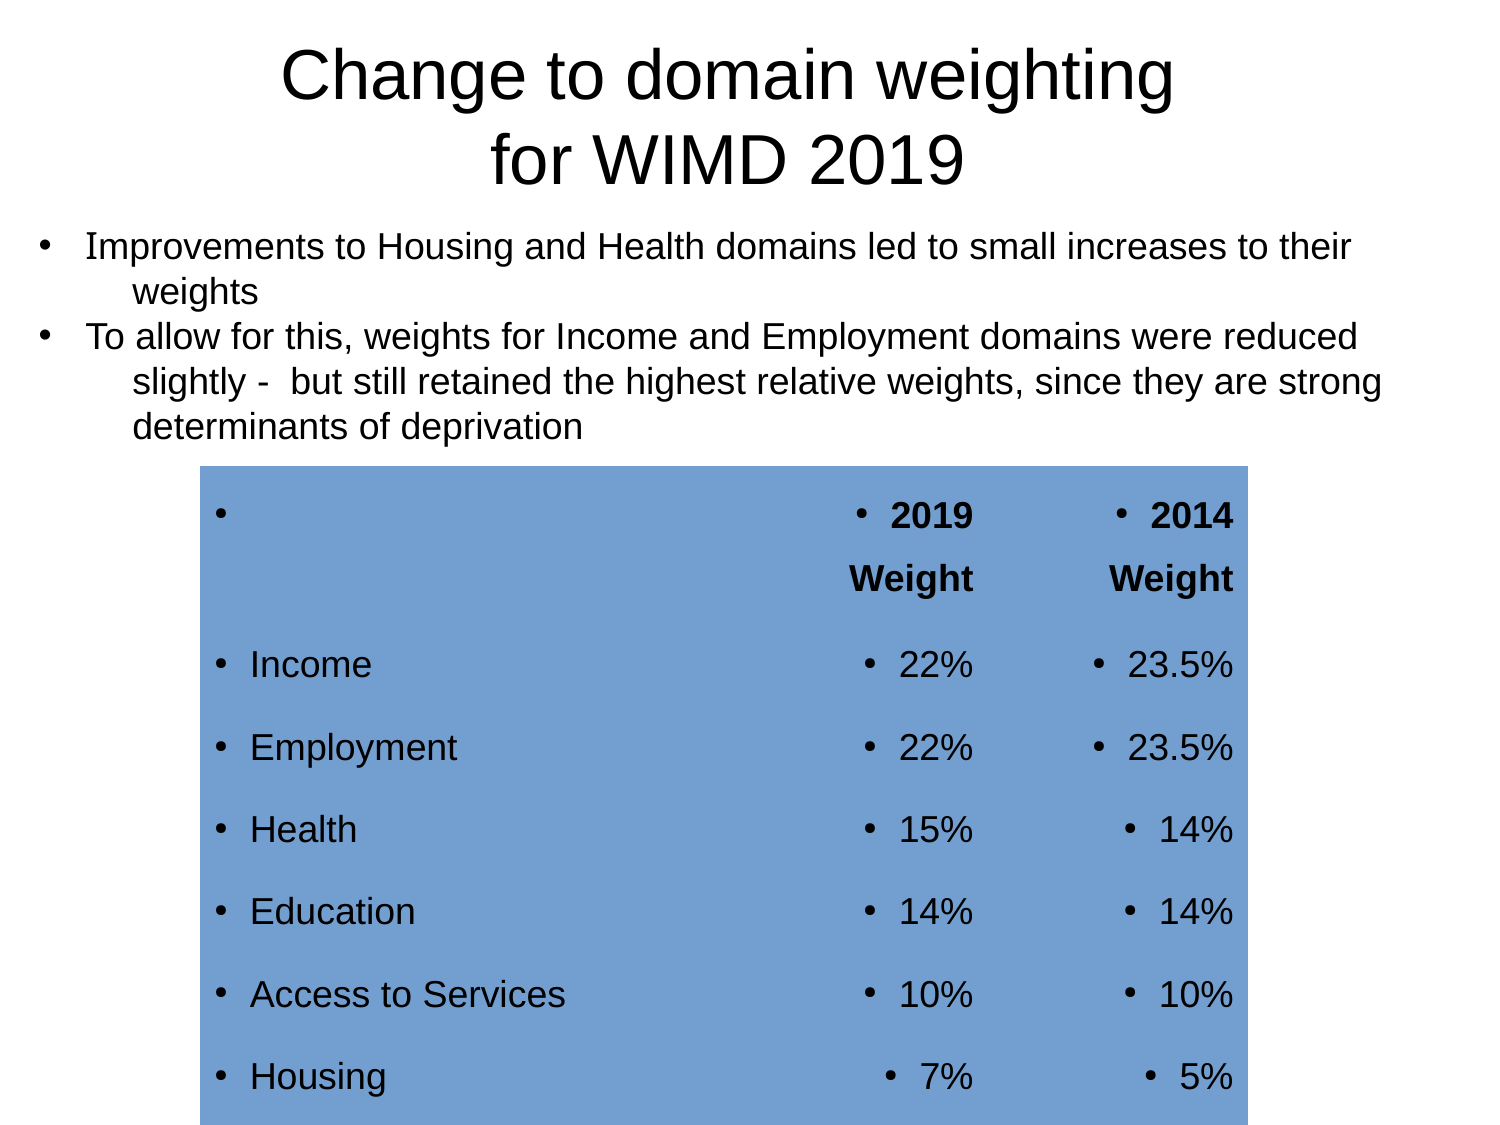

Change to domain weighting for WIMD 2019
Improvements to Housing and Health domains led to small increases to their weights
To allow for this, weights for Income and Employment domains were reduced slightly - but still retained the highest relative weights, since they are strong determinants of deprivation
| | 2019 Weight | 2014 Weight |
| --- | --- | --- |
| Income | 22% | 23.5% |
| Employment | 22% | 23.5% |
| Health | 15% | 14% |
| Education | 14% | 14% |
| Access to Services | 10% | 10% |
| Housing | 7% | 5% |
| Community Safety | 5% | 5% |
| Physical Environment | 5% | 5% |